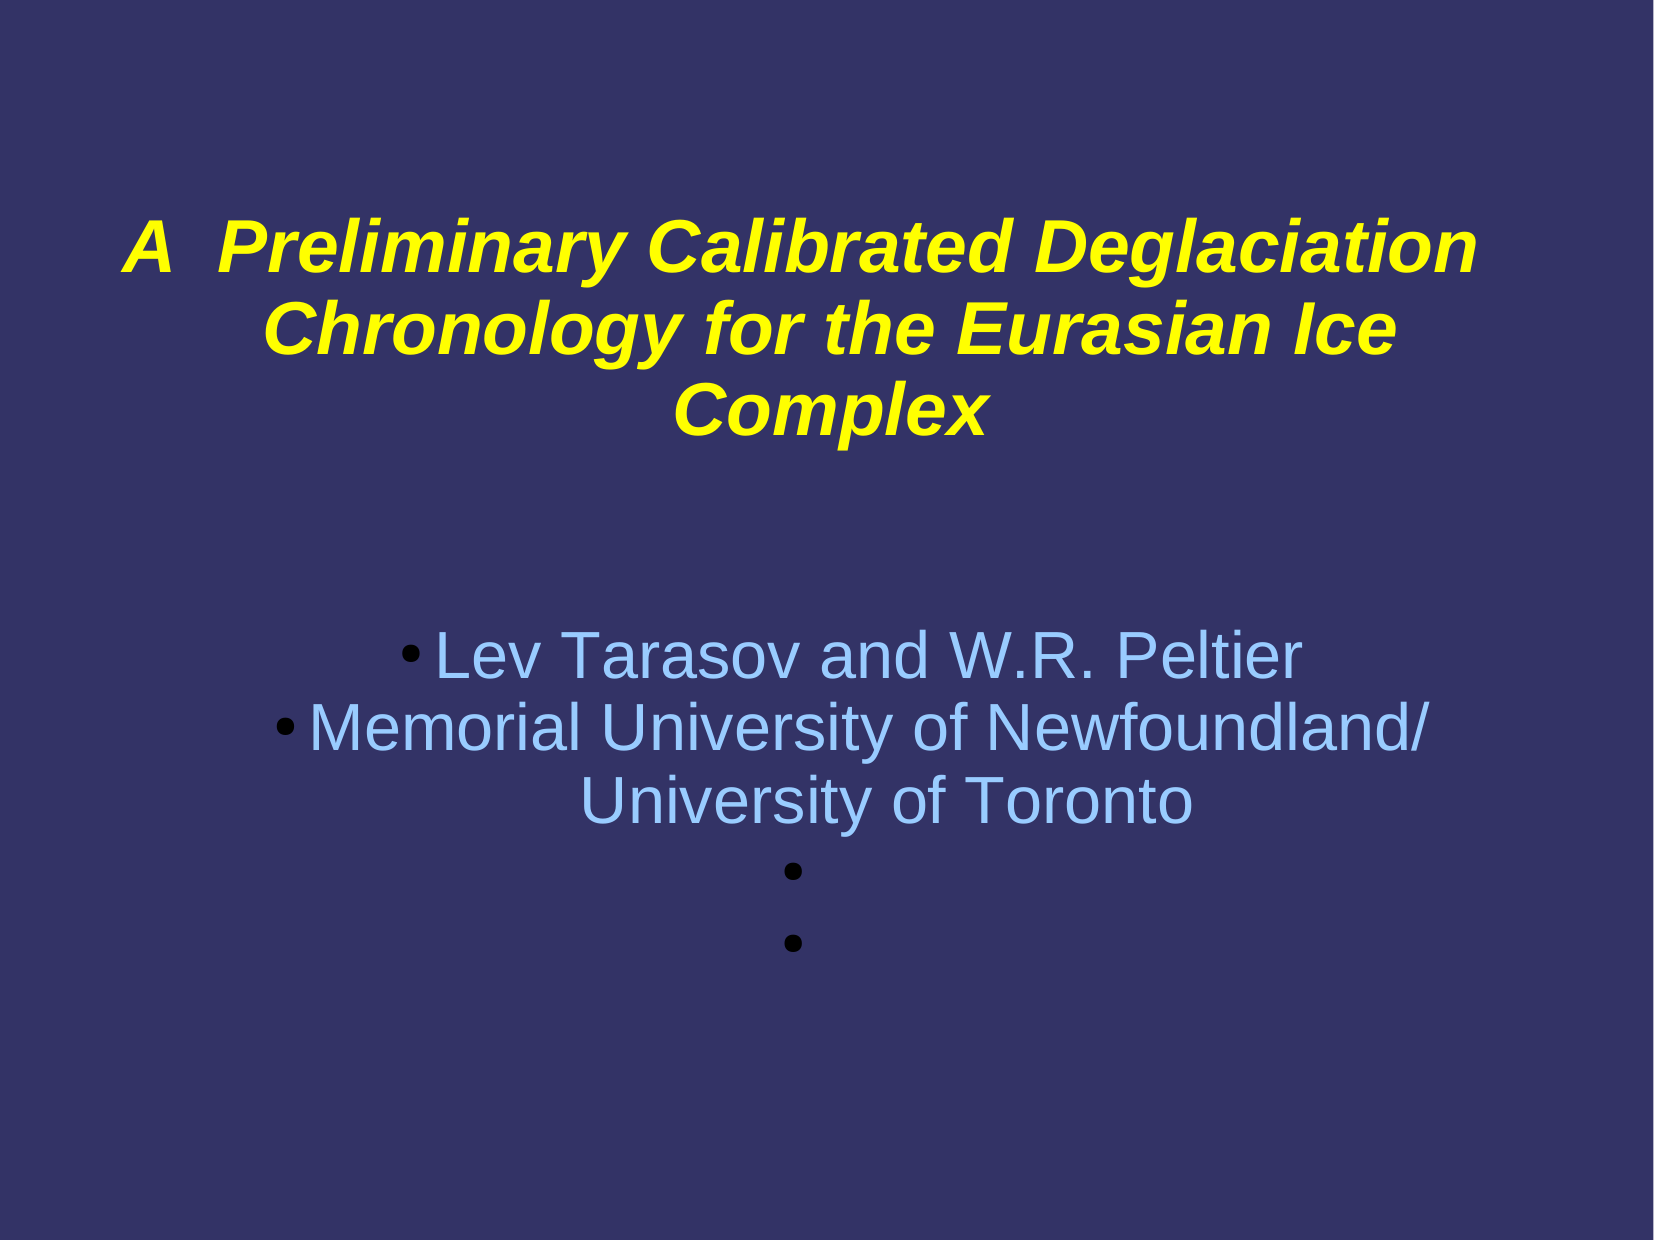

# A Preliminary Calibrated Deglaciation Chronology for the Eurasian Ice Complex
Lev Tarasov and W.R. Peltier
Memorial University of Newfoundland/ University of Toronto